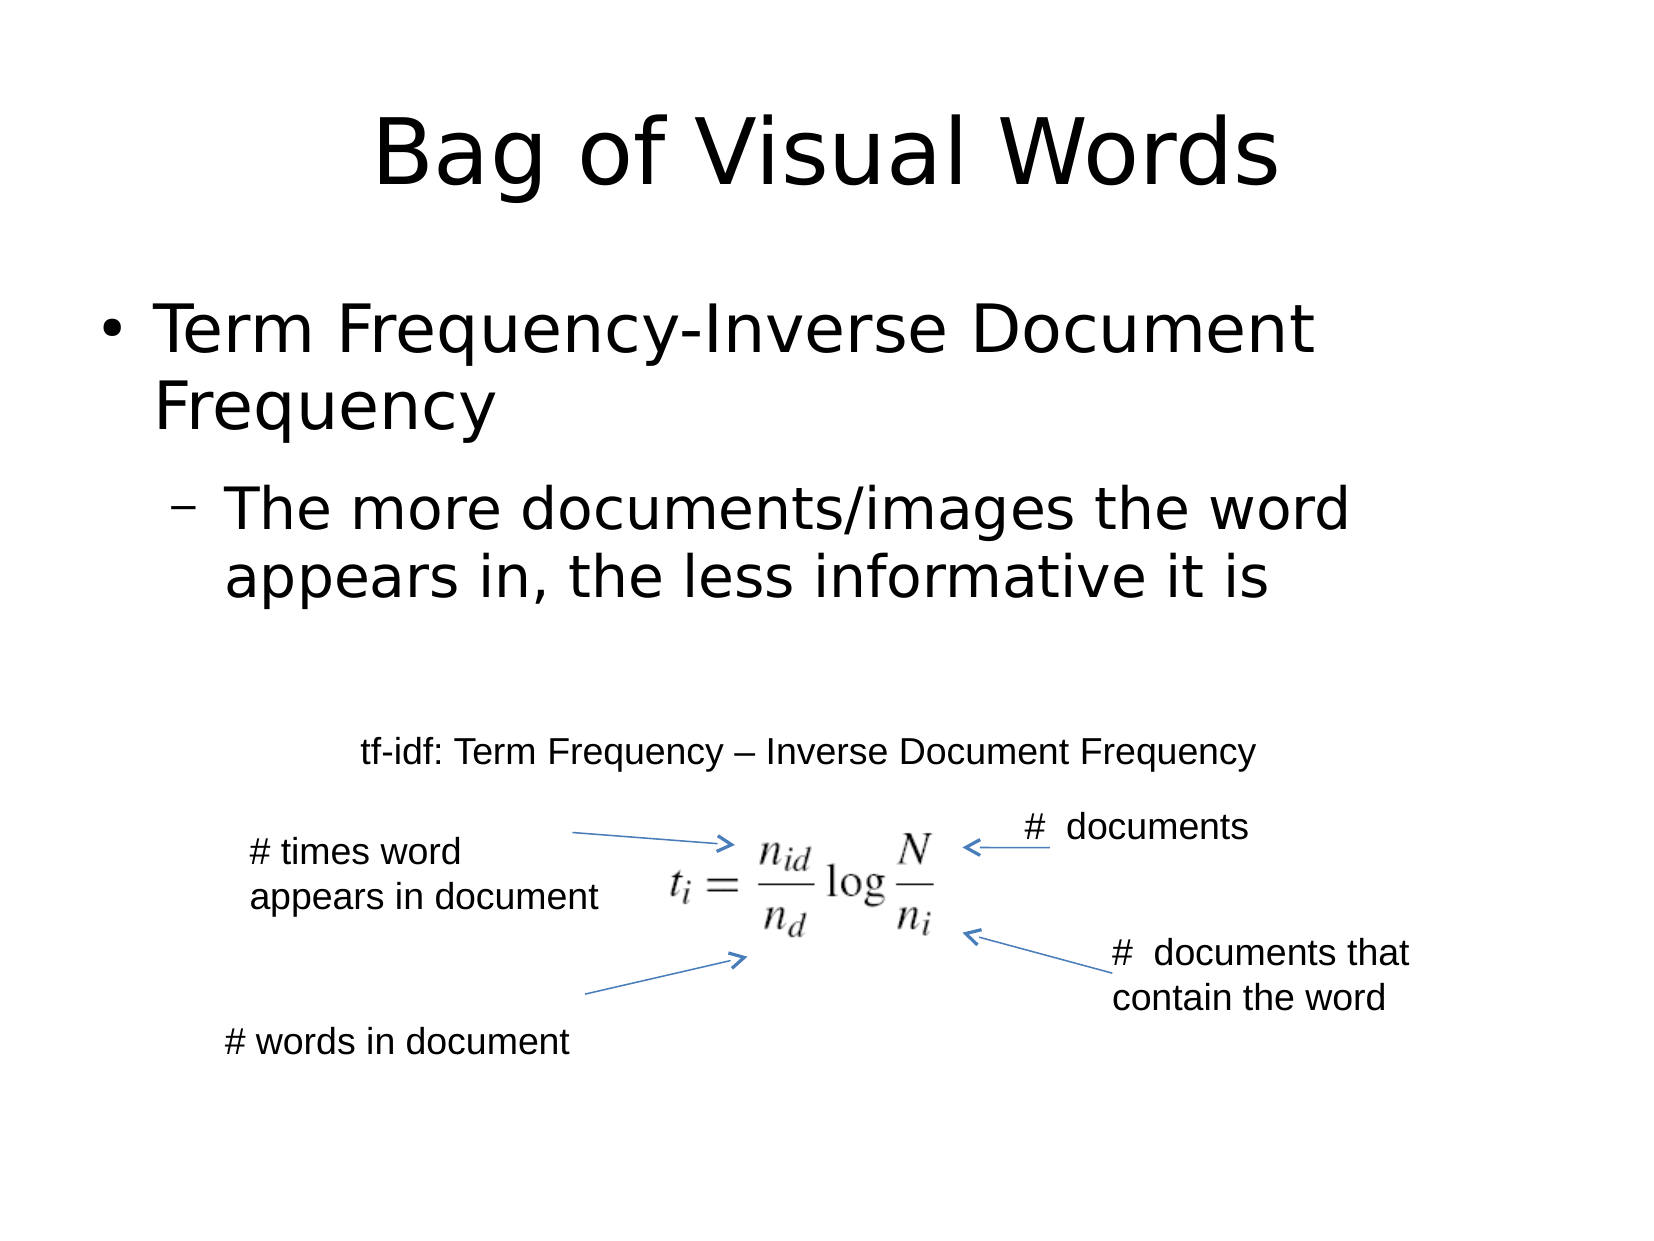

# Bag of Visual Words
Term Frequency-Inverse Document Frequency
The more documents/images the word appears in, the less informative it is
tf-idf: Term Frequency – Inverse Document Frequency
tf-idf: Term Frequency – Inverse Document Frequency
# documents
# documents
# times word appears in document
# times word appears in document
# documents that contain the word
# documents that contain the word
tf-idf: Term Frequency – Inverse Document Frequency
# words in document
# words in document
# documents
# times word appears in document
# documents that contain the word
# words in document